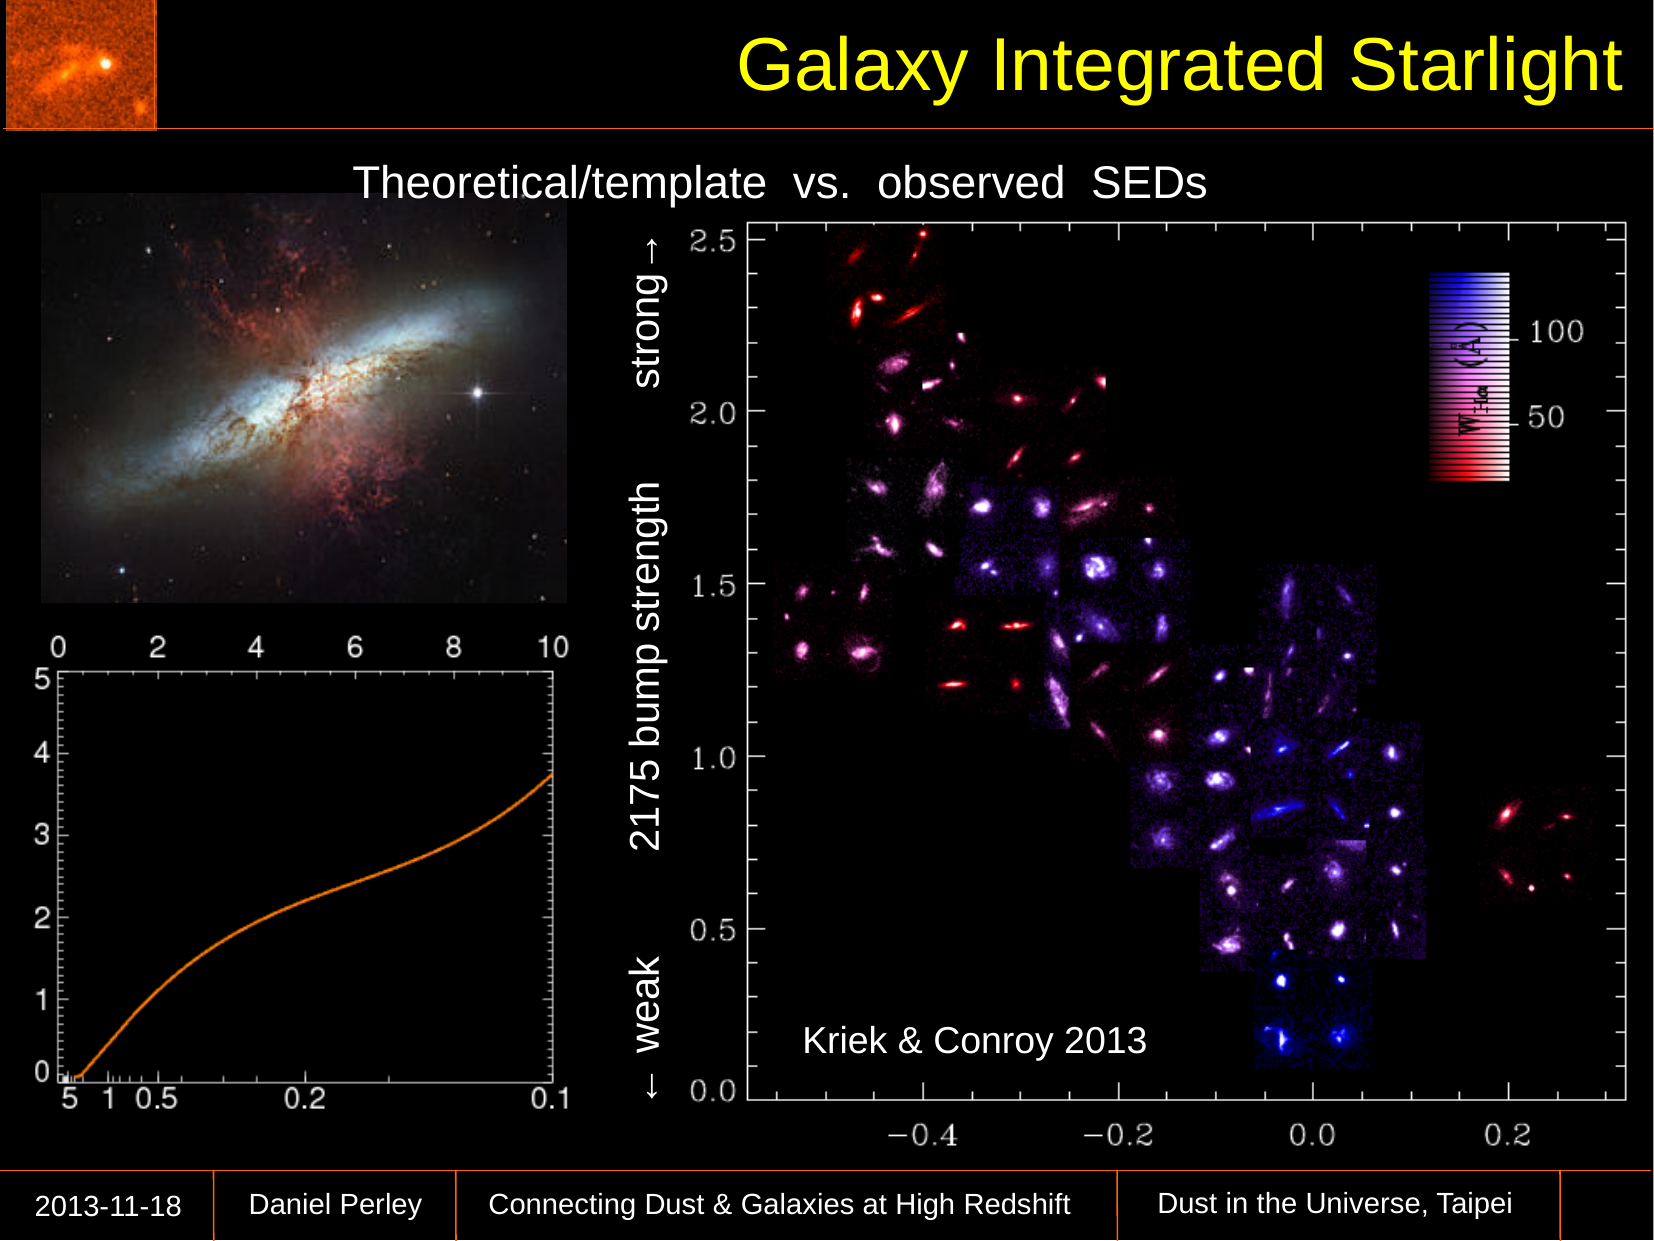

# Galaxy Integrated Starlight
Theoretical/template vs. observed SEDs
 ← weak 2175 bump strength strong→
Kriek & Conroy 2013
2013-11-18